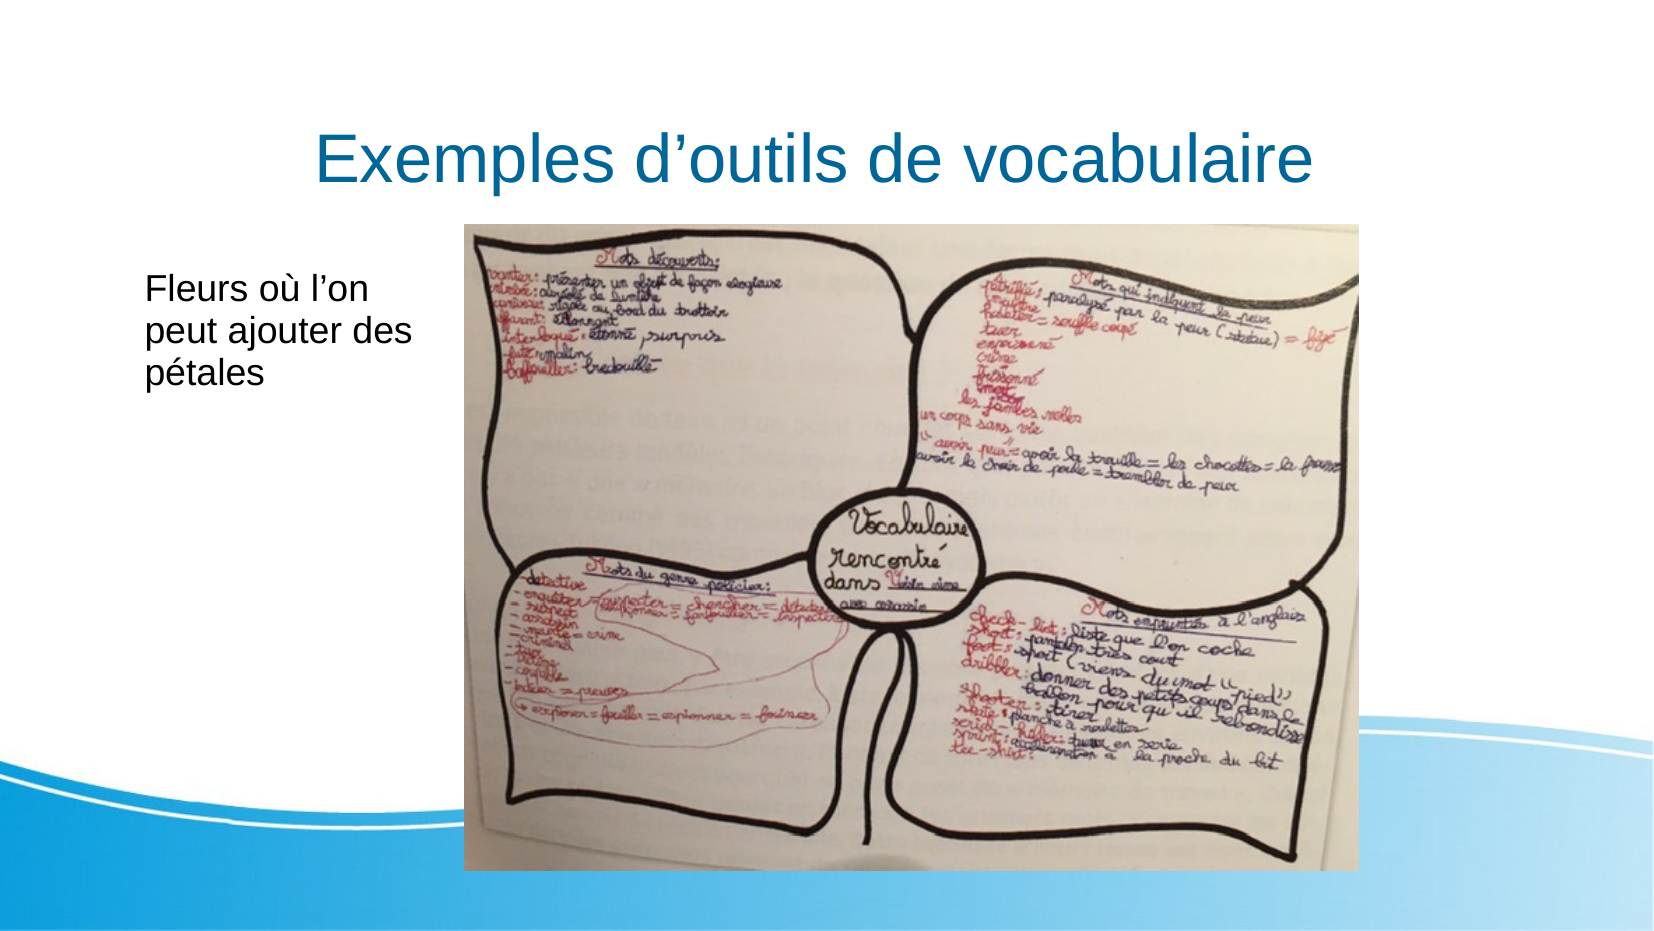

# Exemples d’outils de vocabulaire
Fleurs où l’on peut ajouter des pétales